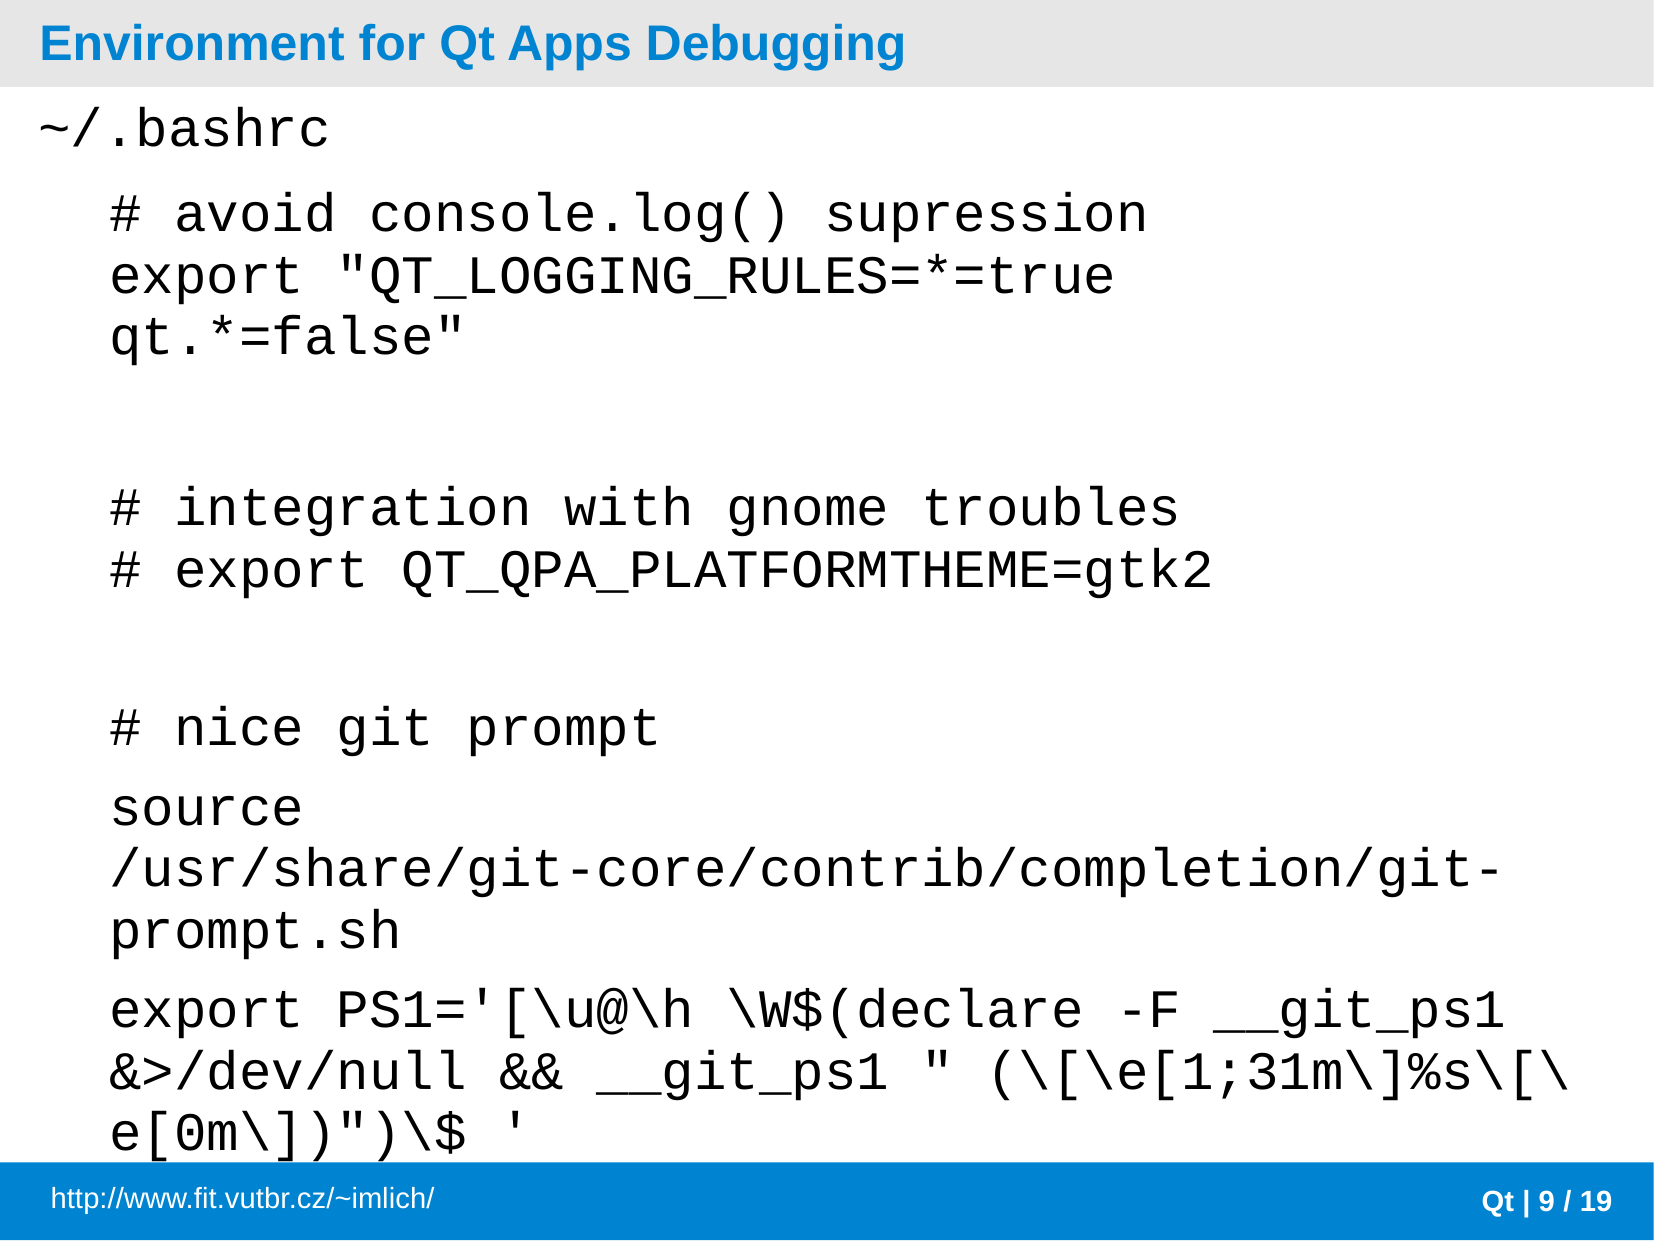

# Environment for Qt Apps Debugging
~/.bashrc
# avoid console.log() supression export "QT_LOGGING_RULES=*=true qt.*=false"
# integration with gnome troubles # export QT_QPA_PLATFORMTHEME=gtk2
# nice git prompt
source /usr/share/git-core/contrib/completion/git-prompt.sh
export PS1='[\u@\h \W$(declare -F __git_ps1 &>/dev/null && __git_ps1 " (\[\e[1;31m\]%s\[\e[0m\])")\$ '